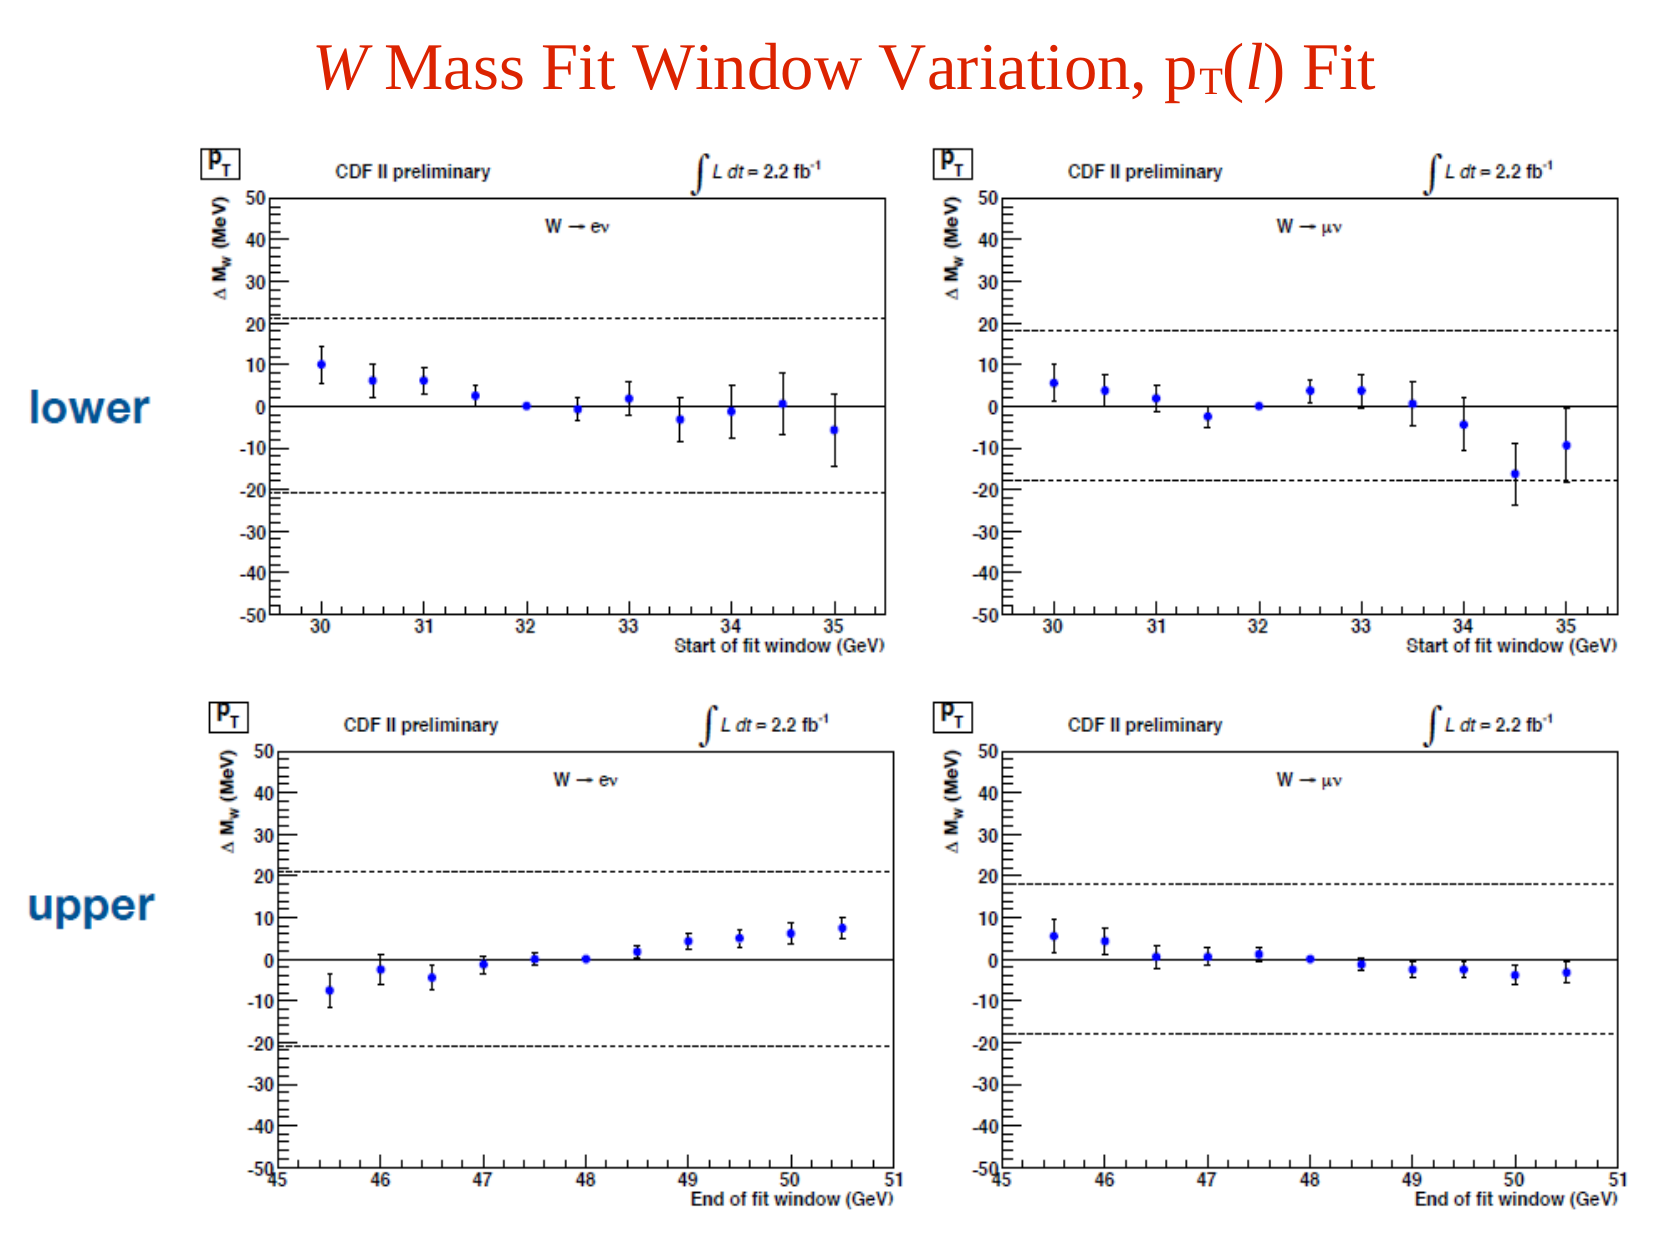

# W Mass Fit Window Variation, pT(l) Fit